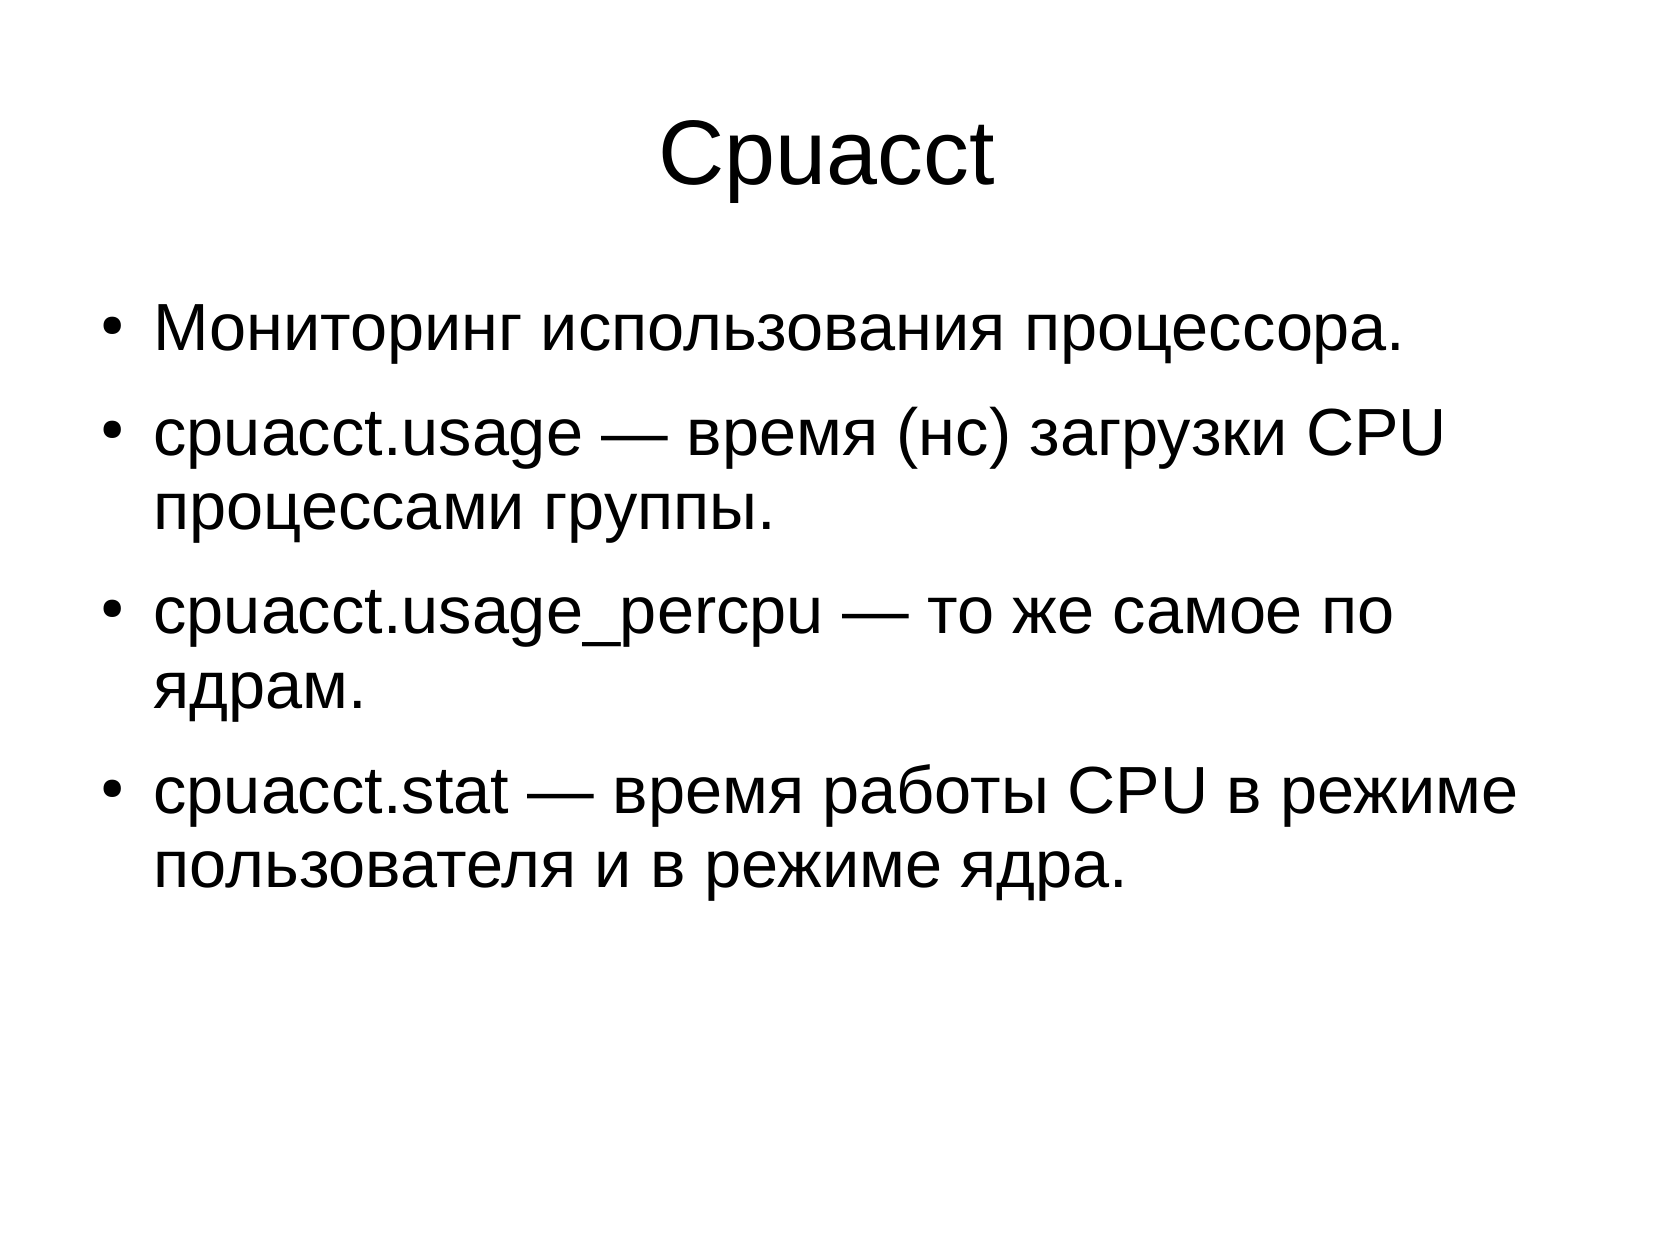

# Cpuacct
Мониторинг использования процессора.
сpuacct.usage — время (нс) загрузки CPU процессами группы.
сpuacct.usage_percpu — то же самое по ядрам.
сpuacct.stat — время работы CPU в режиме пользователя и в режиме ядра.